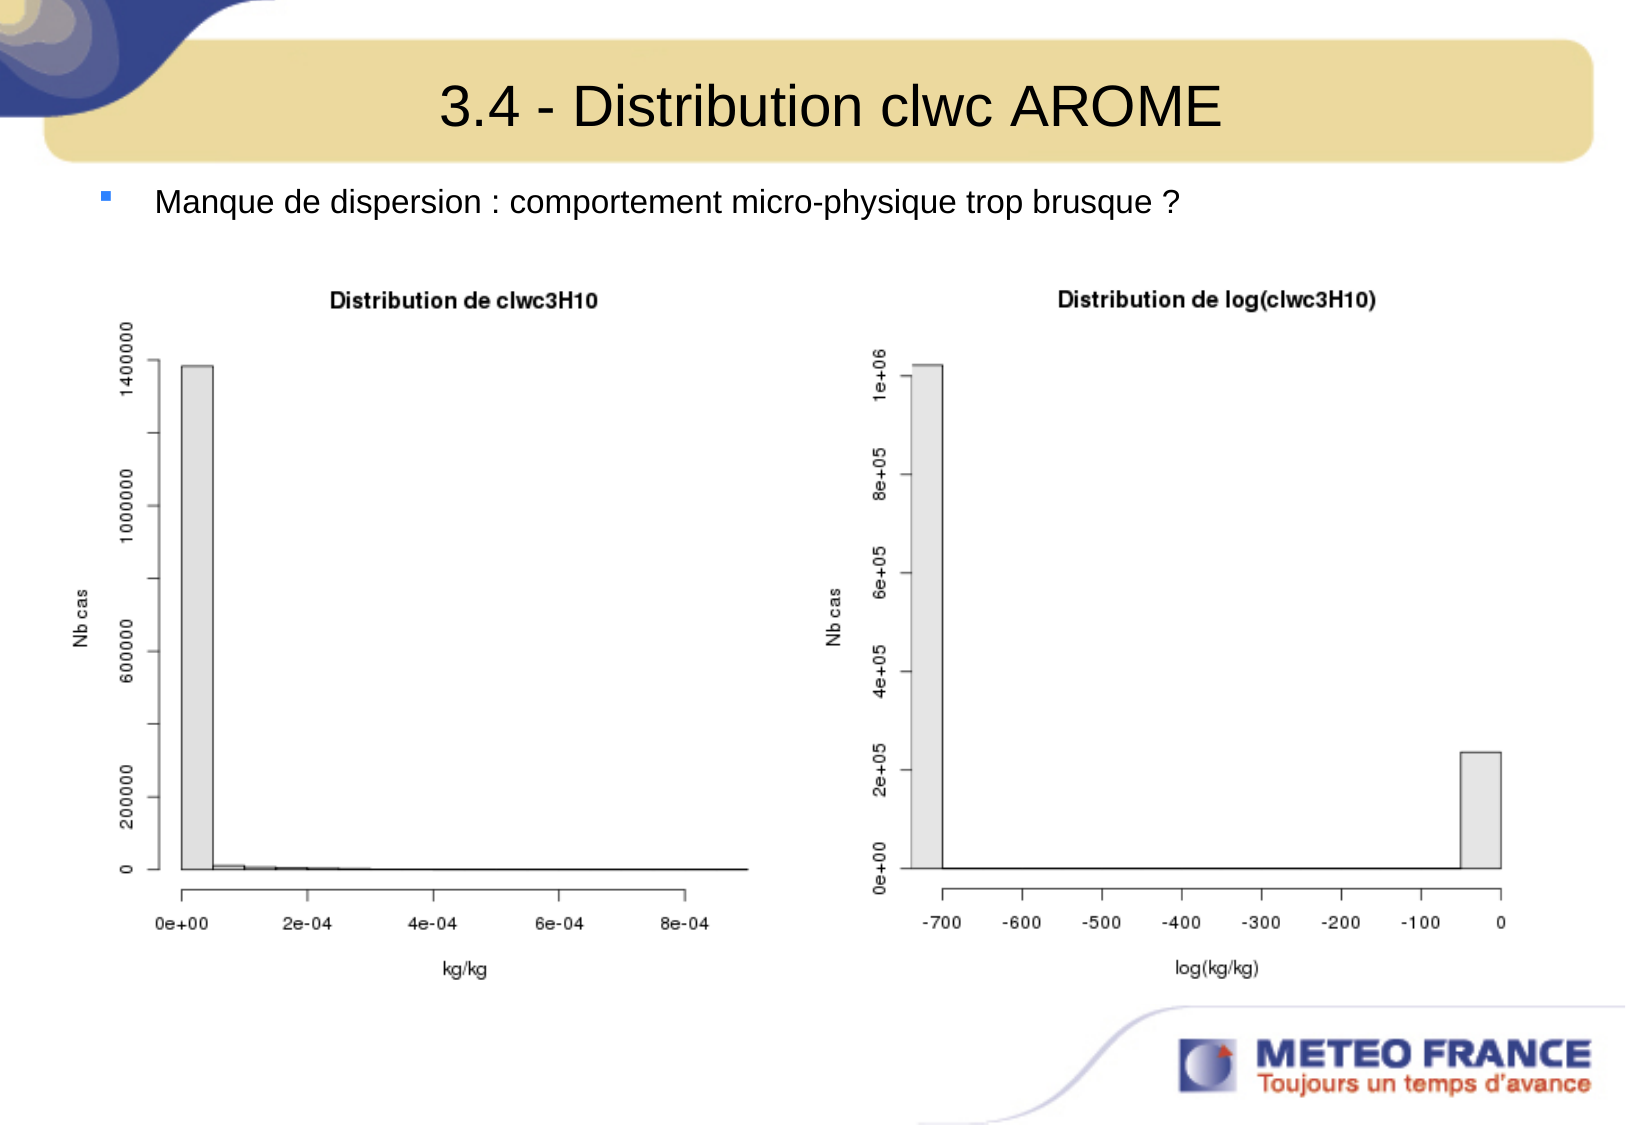

# 3.4 - Distribution clwc AROME
Manque de dispersion : comportement micro-physique trop brusque ?
Techniques et Organisation de la prévision - septembre 2011